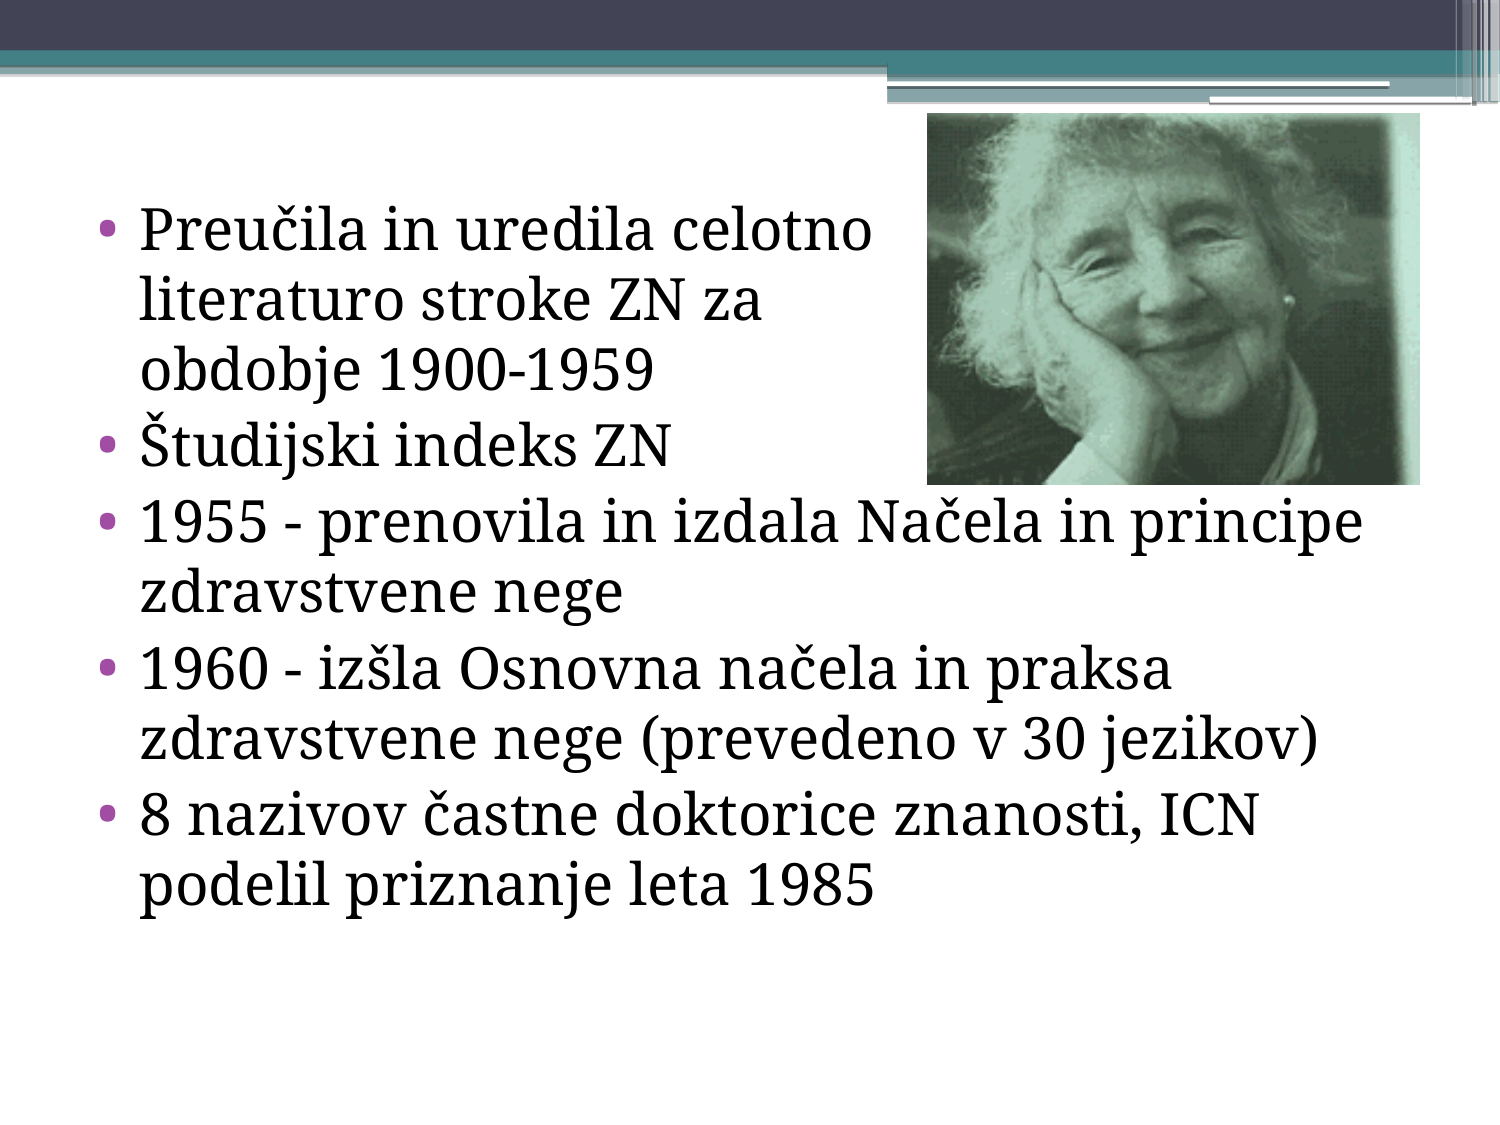

# Preučila in uredila celotno literaturo stroke ZN za obdobje 1900-1959
Študijski indeks ZN
1955 - prenovila in izdala Načela in principe zdravstvene nege
1960 - izšla Osnovna načela in praksa zdravstvene nege (prevedeno v 30 jezikov)
8 nazivov častne doktorice znanosti, ICN podelil priznanje leta 1985